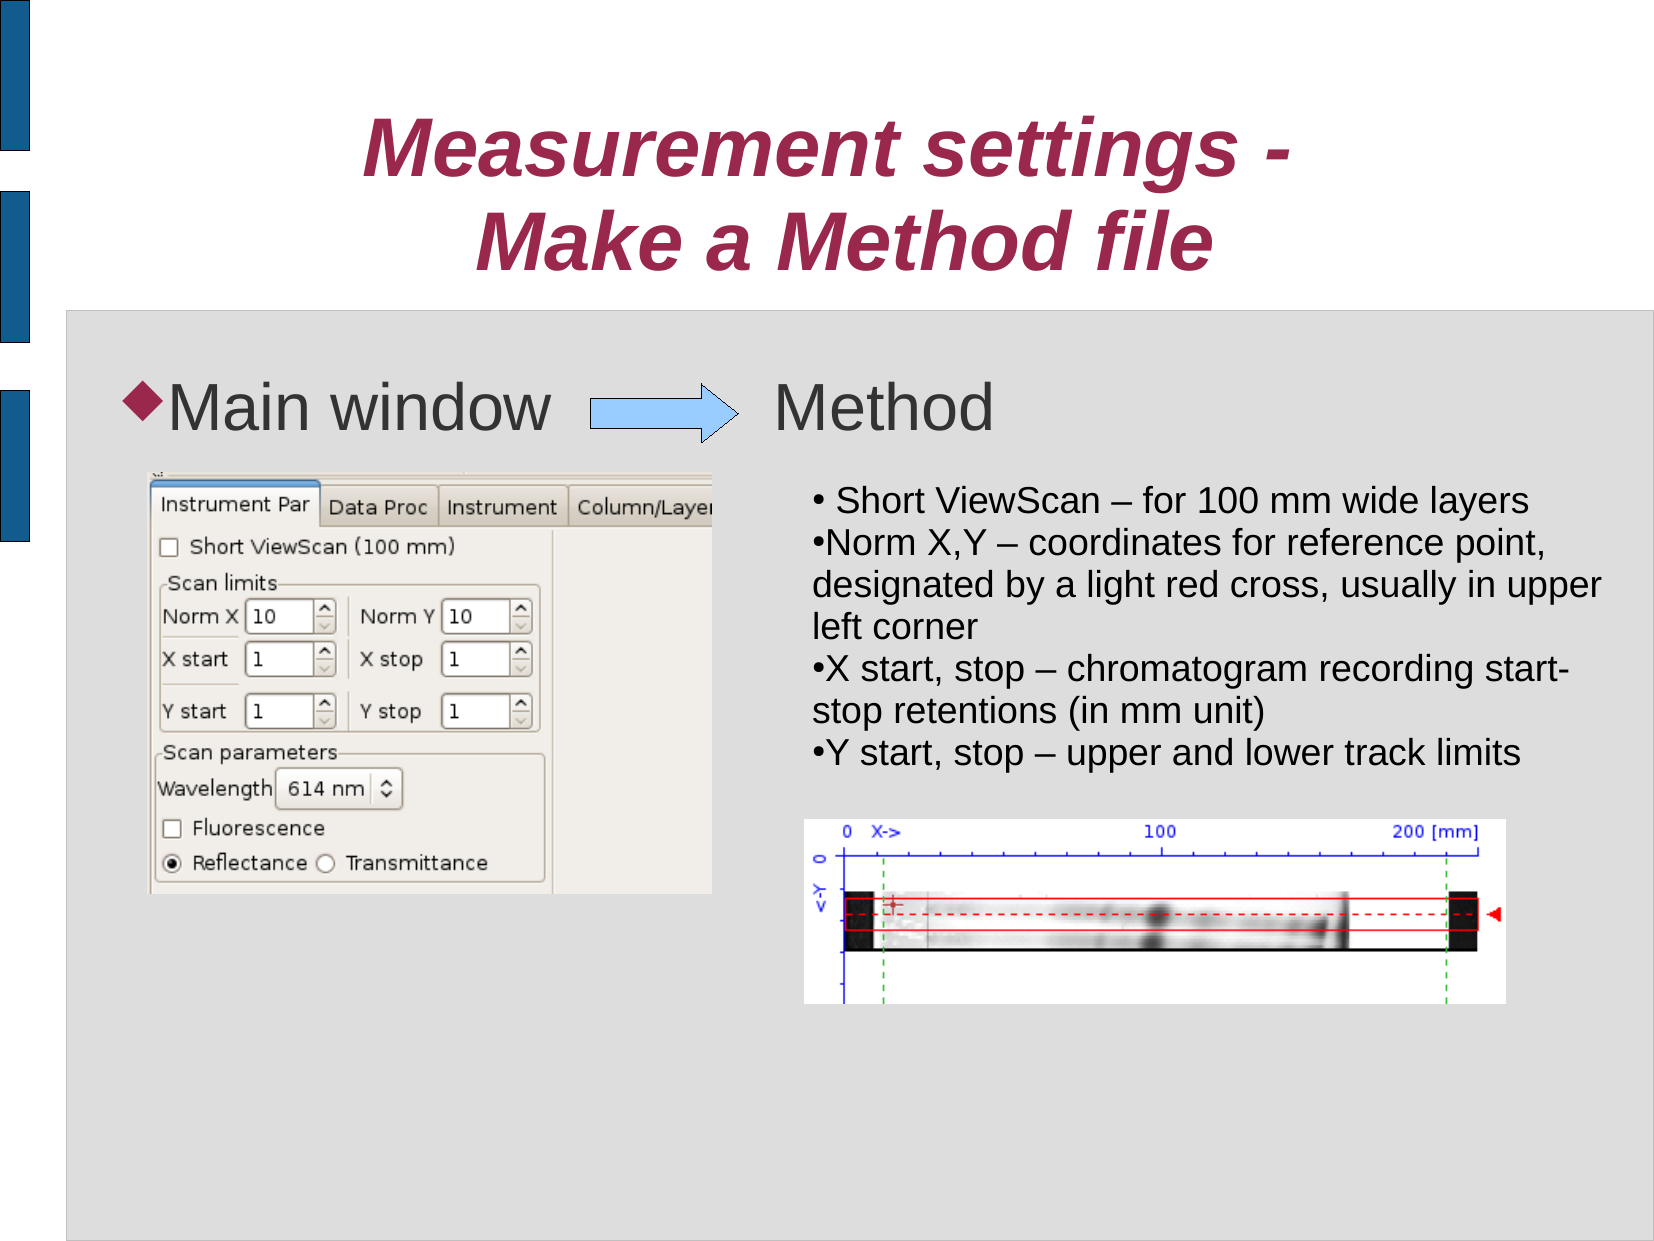

# Measurement settings - Make a Method file
Main window Method
 Short ViewScan – for 100 mm wide layers
Norm X,Y – coordinates for reference point, designated by a light red cross, usually in upper left corner
X start, stop – chromatogram recording start-stop retentions (in mm unit)
Y start, stop – upper and lower track limits